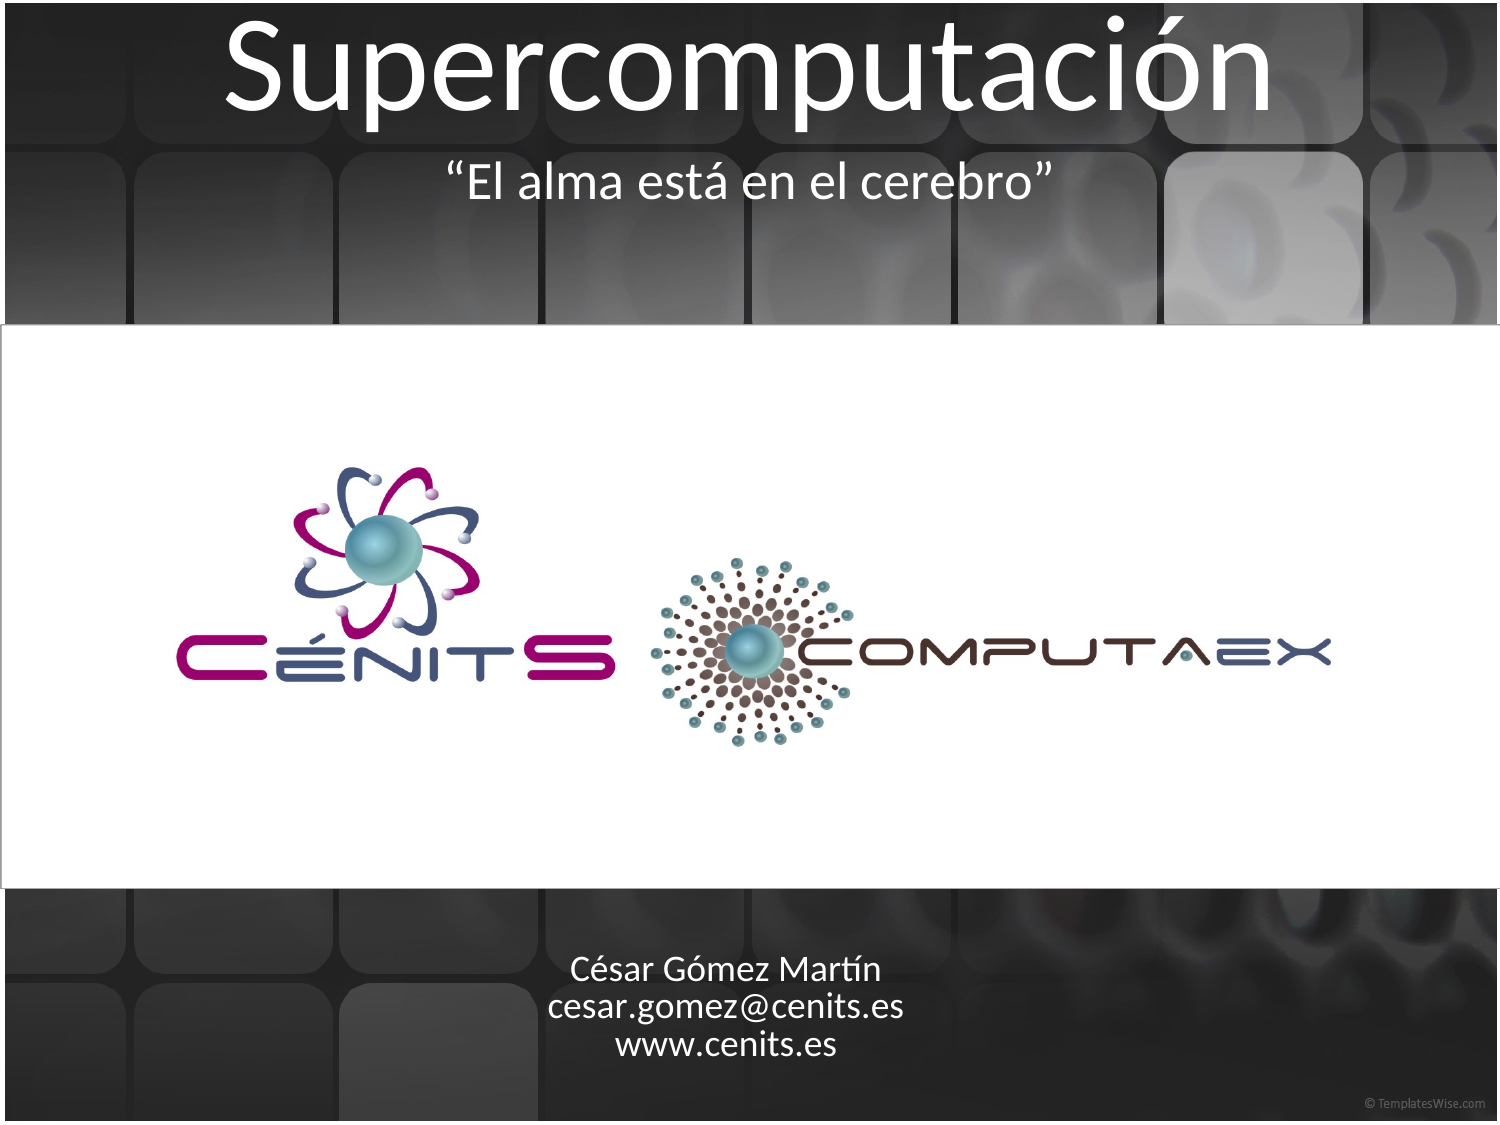

Supercomputación
“El alma está en el cerebro”
# César Gómez Martín cesar.gomez@cenits.es www.cenits.es